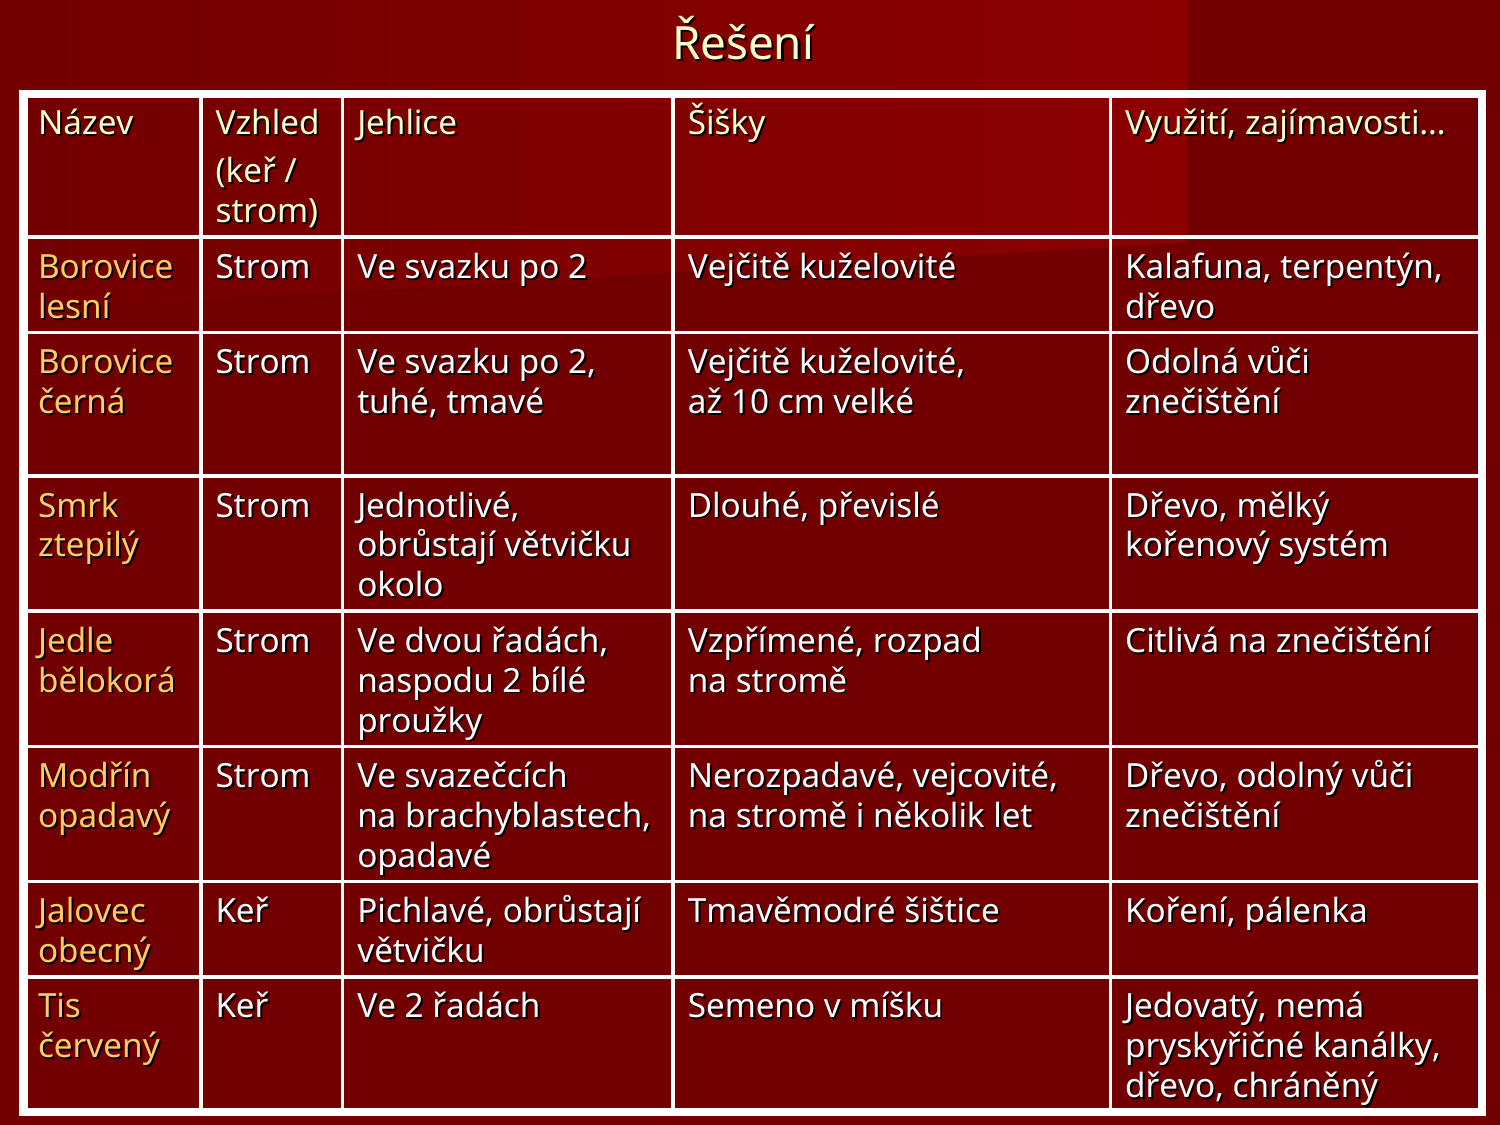

# Řešení
| Název | Vzhled (keř / strom) | Jehlice | Šišky | Využití, zajímavosti… |
| --- | --- | --- | --- | --- |
| Borovice lesní | Strom | Ve svazku po 2 | Vejčitě kuželovité | Kalafuna, terpentýn, dřevo |
| Borovice černá | Strom | Ve svazku po 2, tuhé, tmavé | Vejčitě kuželovité, až 10 cm velké | Odolná vůči znečištění |
| Smrk ztepilý | Strom | Jednotlivé, obrůstají větvičku okolo | Dlouhé, převislé | Dřevo, mělký kořenový systém |
| Jedle bělokorá | Strom | Ve dvou řadách, naspodu 2 bílé proužky | Vzpřímené, rozpad na stromě | Citlivá na znečištění |
| Modřín opadavý | Strom | Ve svazečcích na brachyblastech, opadavé | Nerozpadavé, vejcovité, na stromě i několik let | Dřevo, odolný vůči znečištění |
| Jalovec obecný | Keř | Pichlavé, obrůstají větvičku | Tmavěmodré šištice | Koření, pálenka |
| Tis červený | Keř | Ve 2 řadách | Semeno v míšku | Jedovatý, nemá pryskyřičné kanálky, dřevo, chráněný |